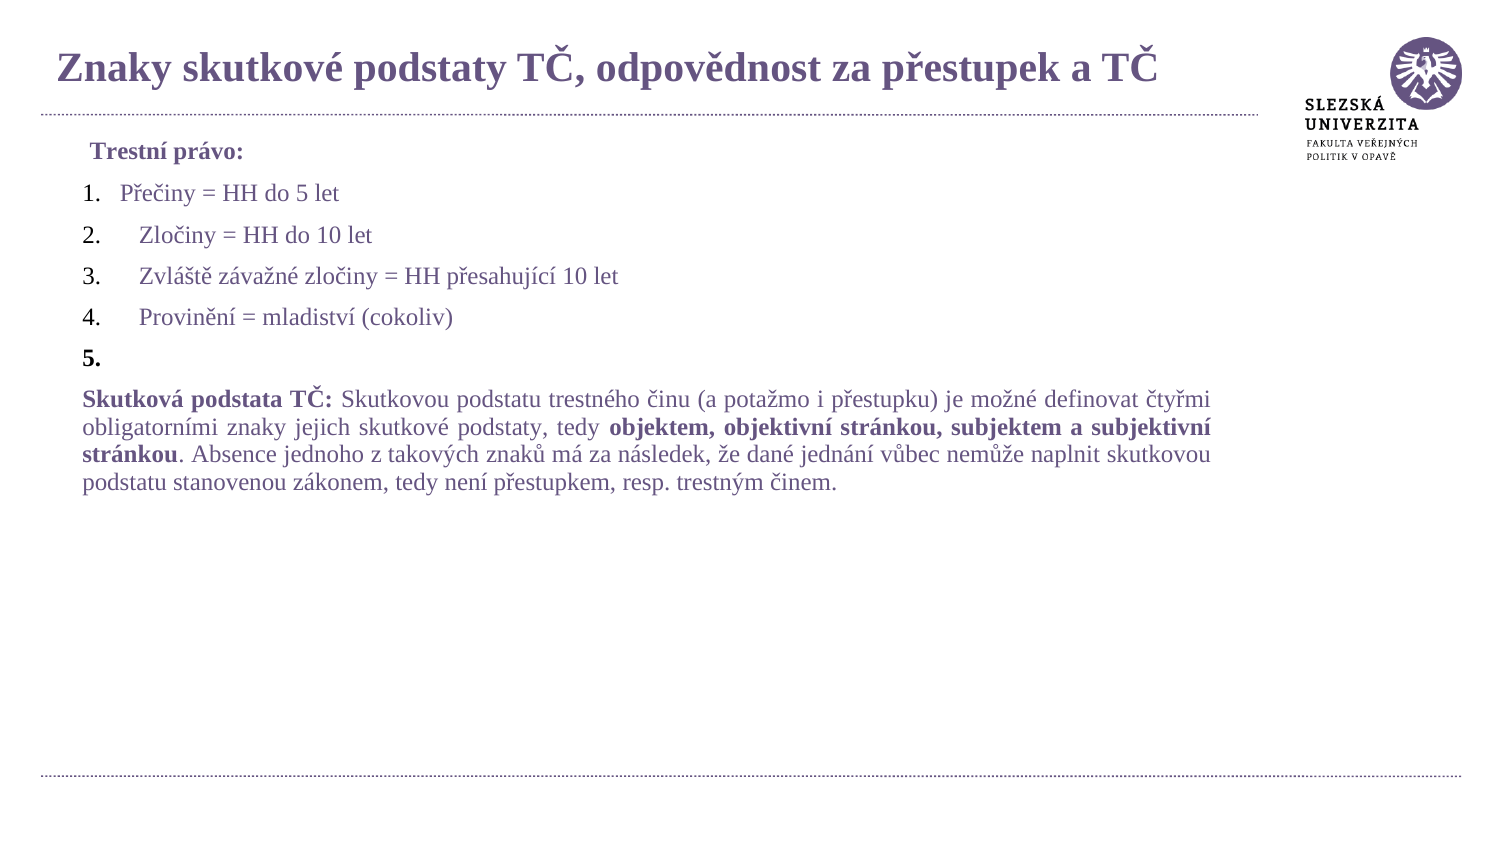

# Znaky skutkové podstaty TČ, odpovědnost za přestupek a TČ
 Trestní právo:
Přečiny = HH do 5 let
Zločiny = HH do 10 let
Zvláště závažné zločiny = HH přesahující 10 let
Provinění = mladiství (cokoliv)
Skutková podstata TČ: Skutkovou podstatu trestného činu (a potažmo i přestupku) je možné definovat čtyřmi obligatorními znaky jejich skutkové podstaty, tedy objektem, objektivní stránkou, subjektem a subjektivní stránkou. Absence jednoho z takových znaků má za následek, že dané jednání vůbec nemůže naplnit skutkovou podstatu stanovenou zákonem, tedy není přestupkem, resp. trestným činem.